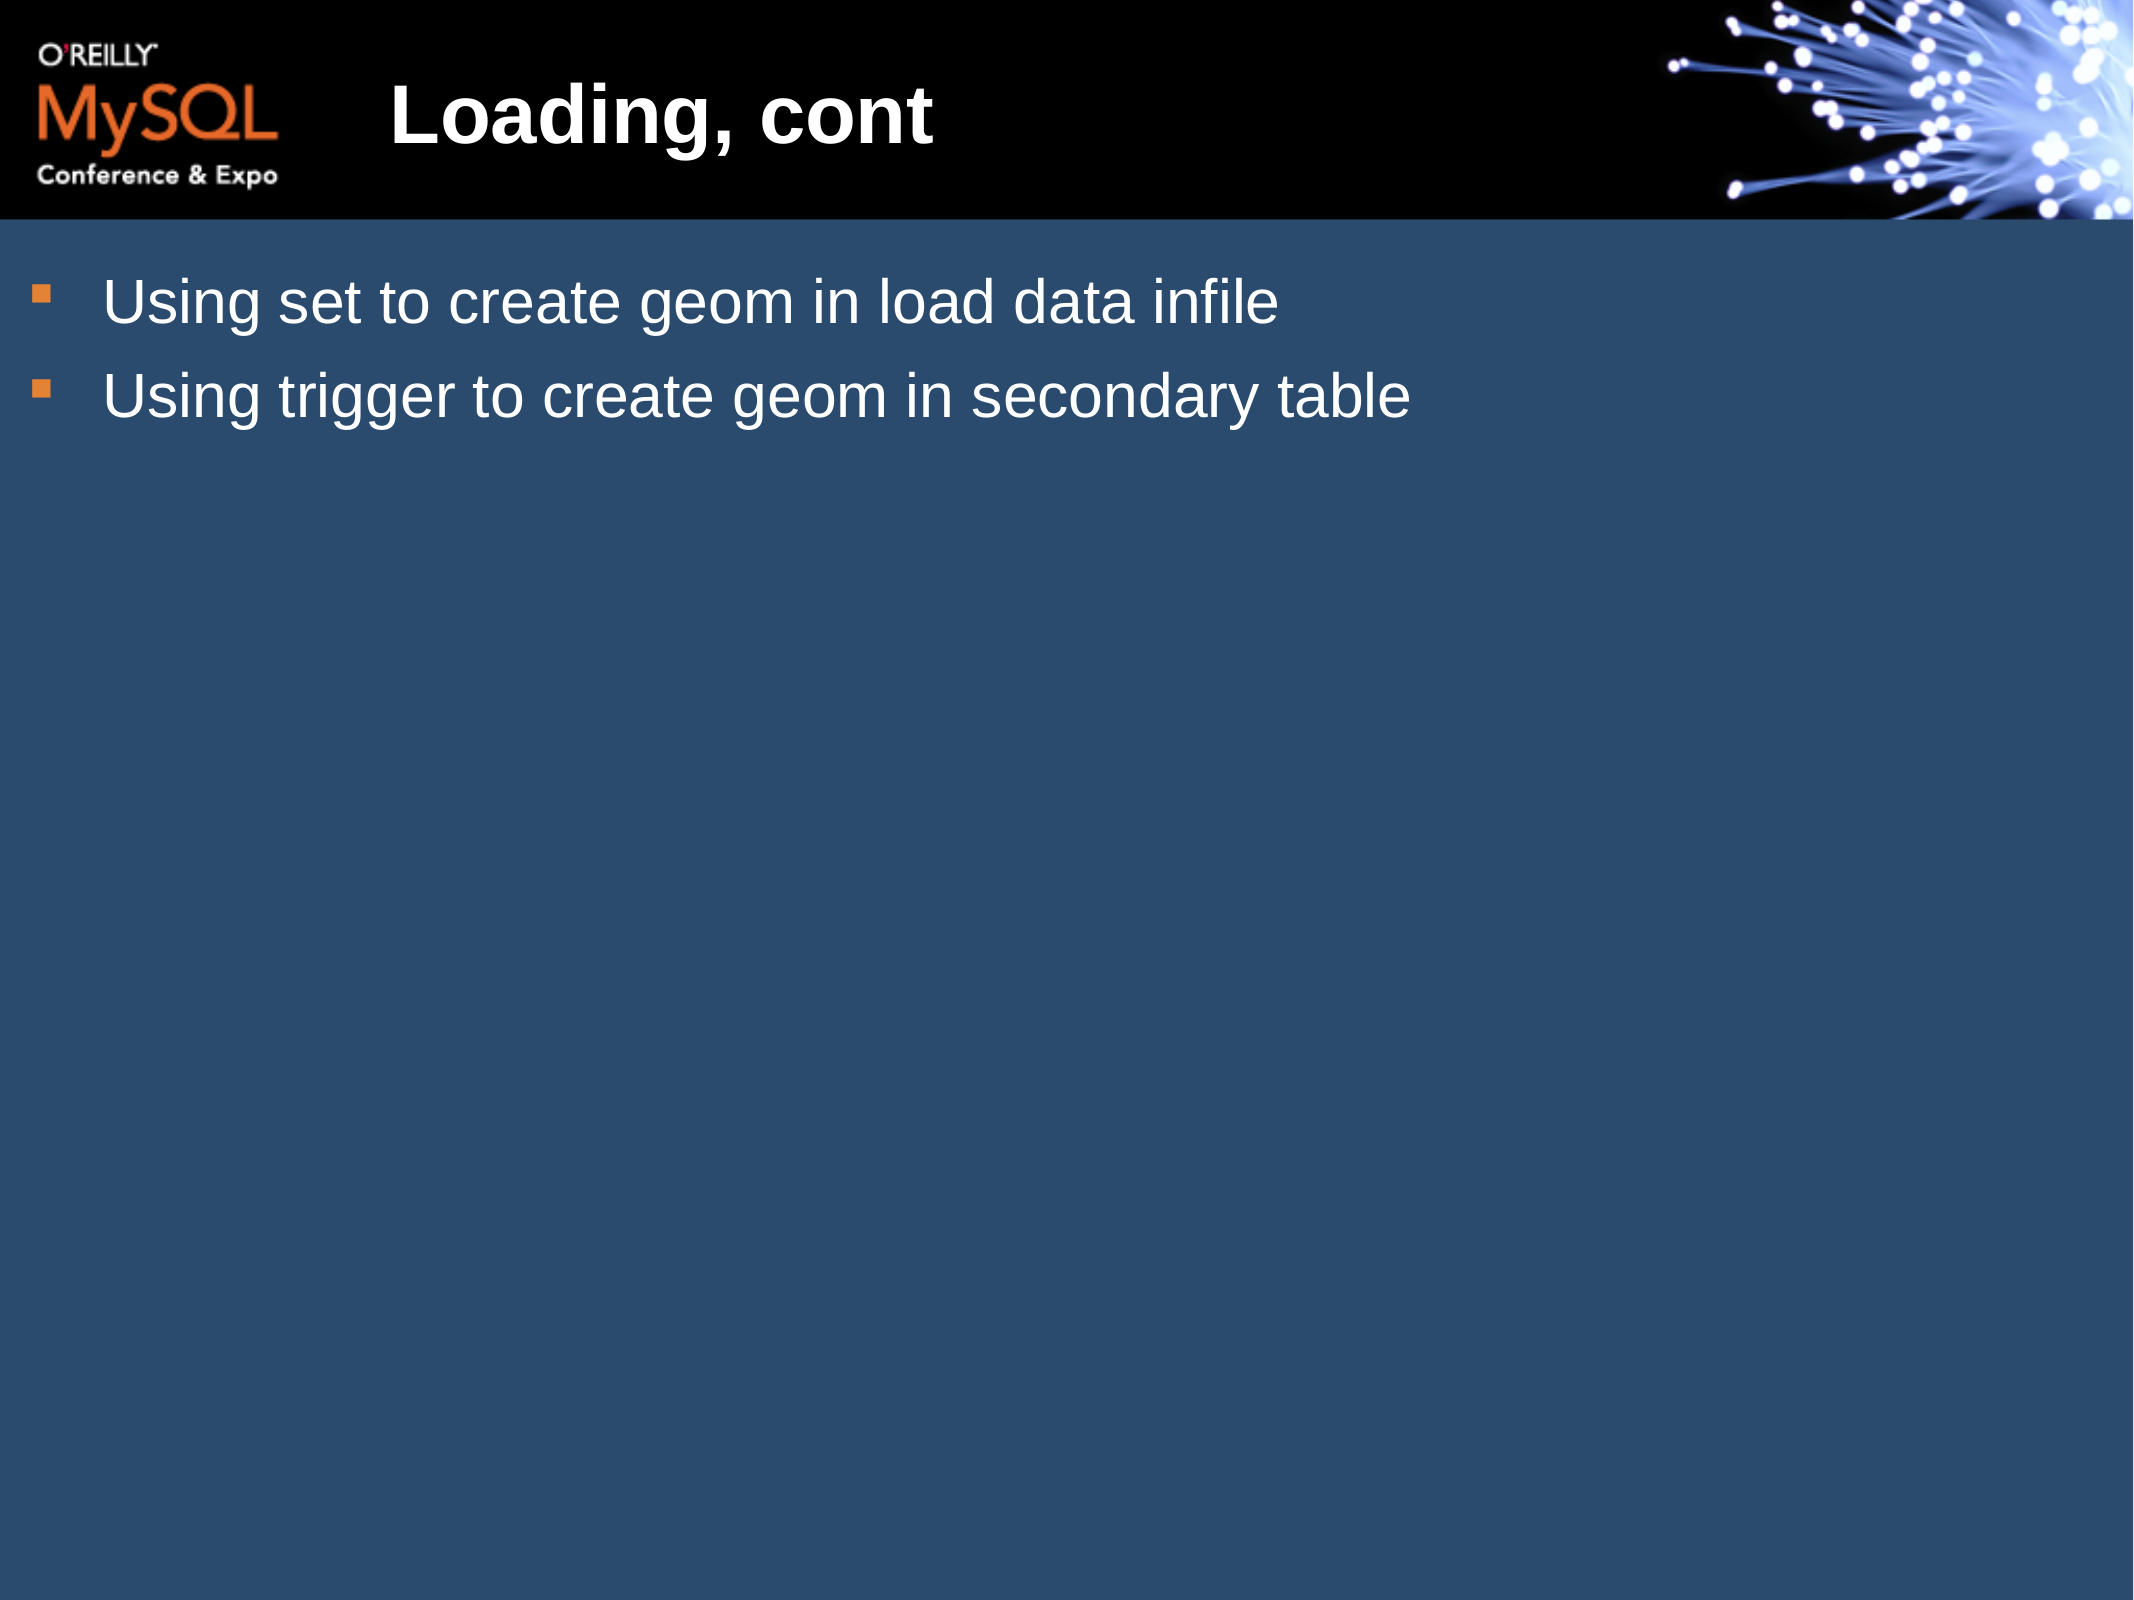

# Loading, cont
Using set to create geom in load data infile
Using trigger to create geom in secondary table